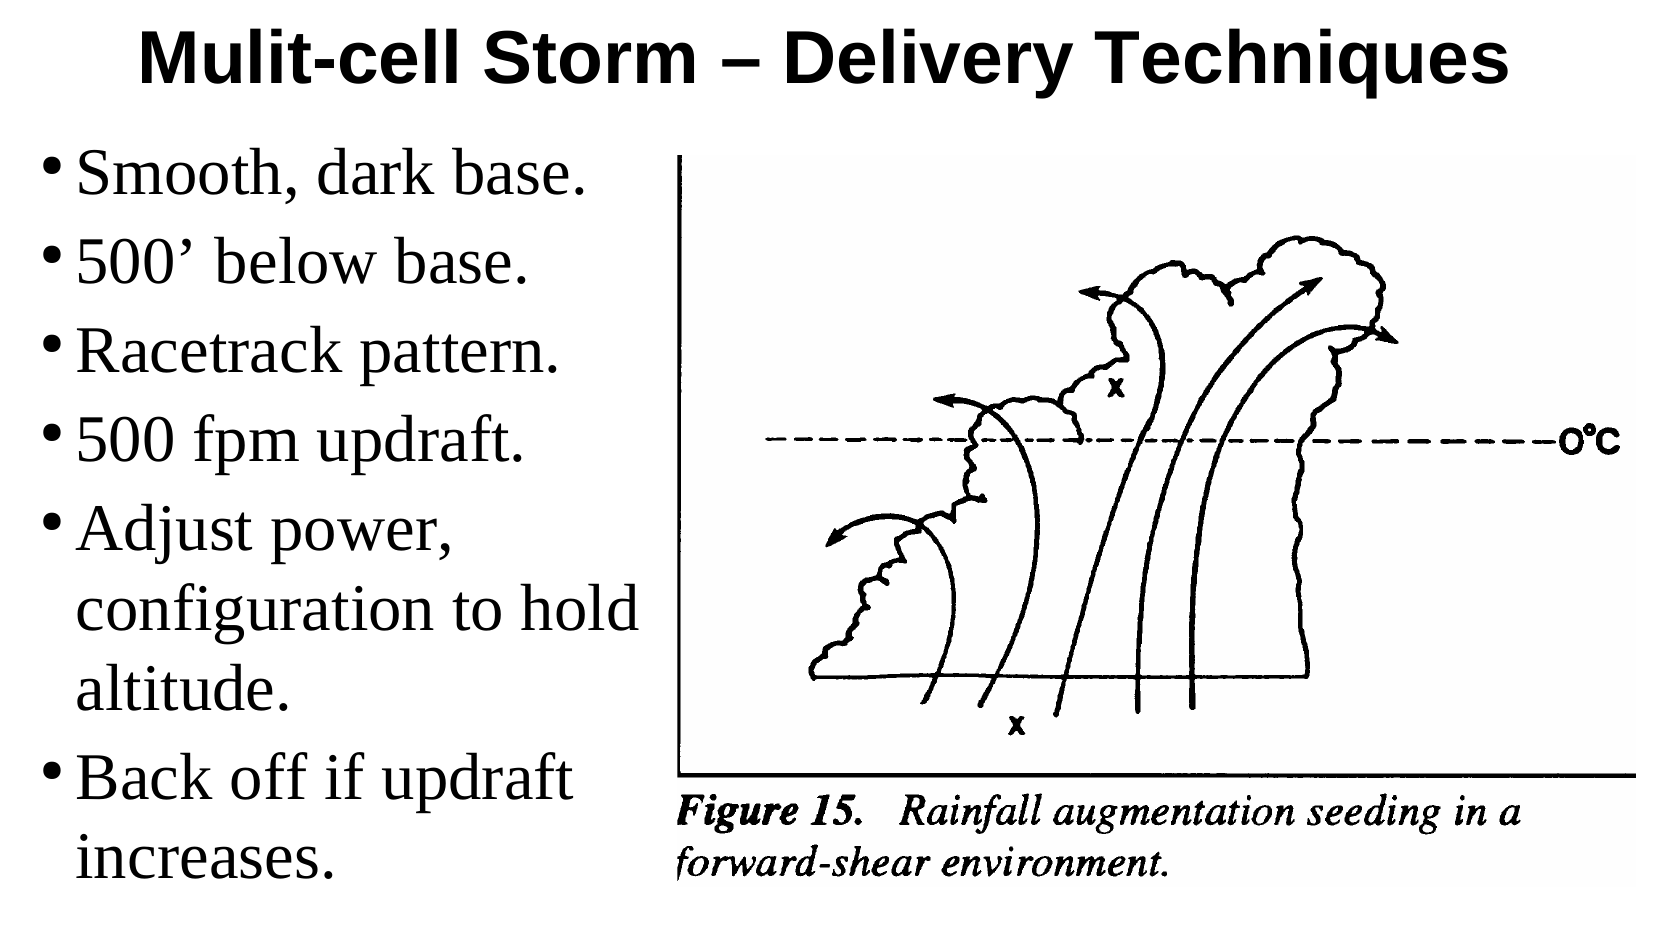

# Mulit-cell Storm – Delivery Techniques
Smooth, dark base.
500’ below base.
Racetrack pattern.
500 fpm updraft.
Adjust power, configuration to hold altitude.
Back off if updraft increases.